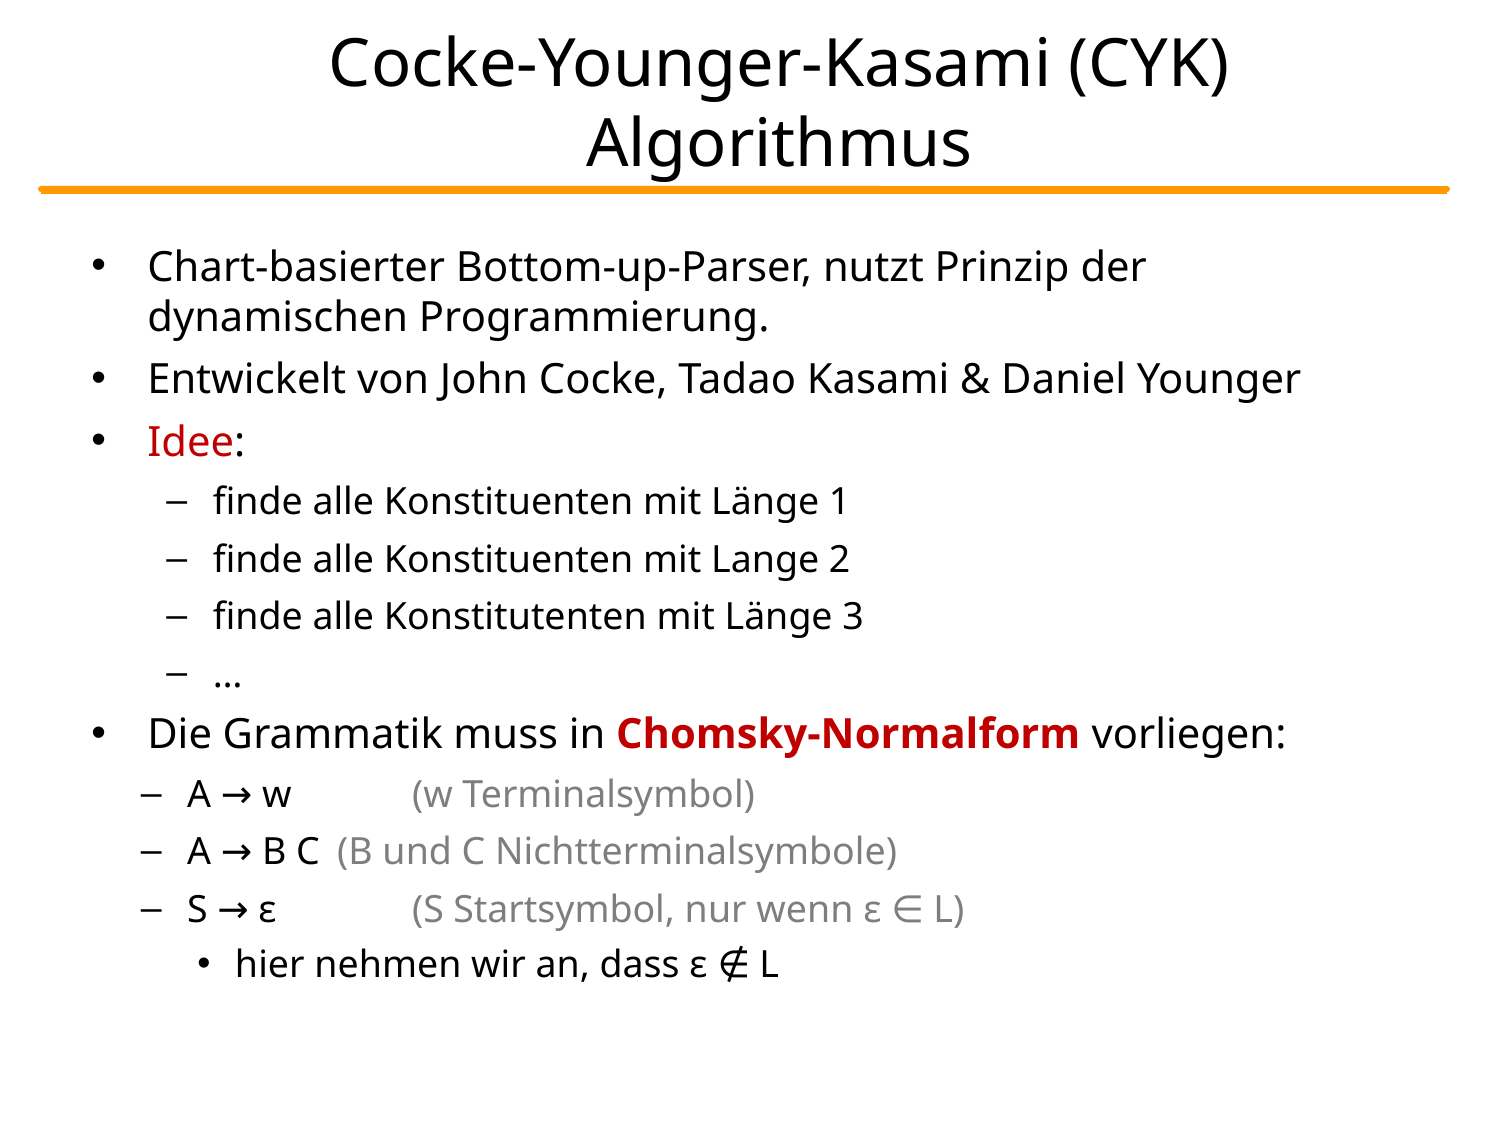

# Cocke-Younger-Kasami (CYK) Algorithmus
Chart-basierter Bottom-up-Parser, nutzt Prinzip der dynamischen Programmierung.
Entwickelt von John Cocke, Tadao Kasami & Daniel Younger
Idee:
finde alle Konstituenten mit Länge 1
finde alle Konstituenten mit Lange 2
finde alle Konstitutenten mit Länge 3
…
Die Grammatik muss in Chomsky-Normalform vorliegen:
A → w		(w Terminalsymbol)
A → B C	(B und C Nichtterminalsymbole)
S → ε		(S Startsymbol, nur wenn ε ∈ L)
hier nehmen wir an, dass ε ∉ L